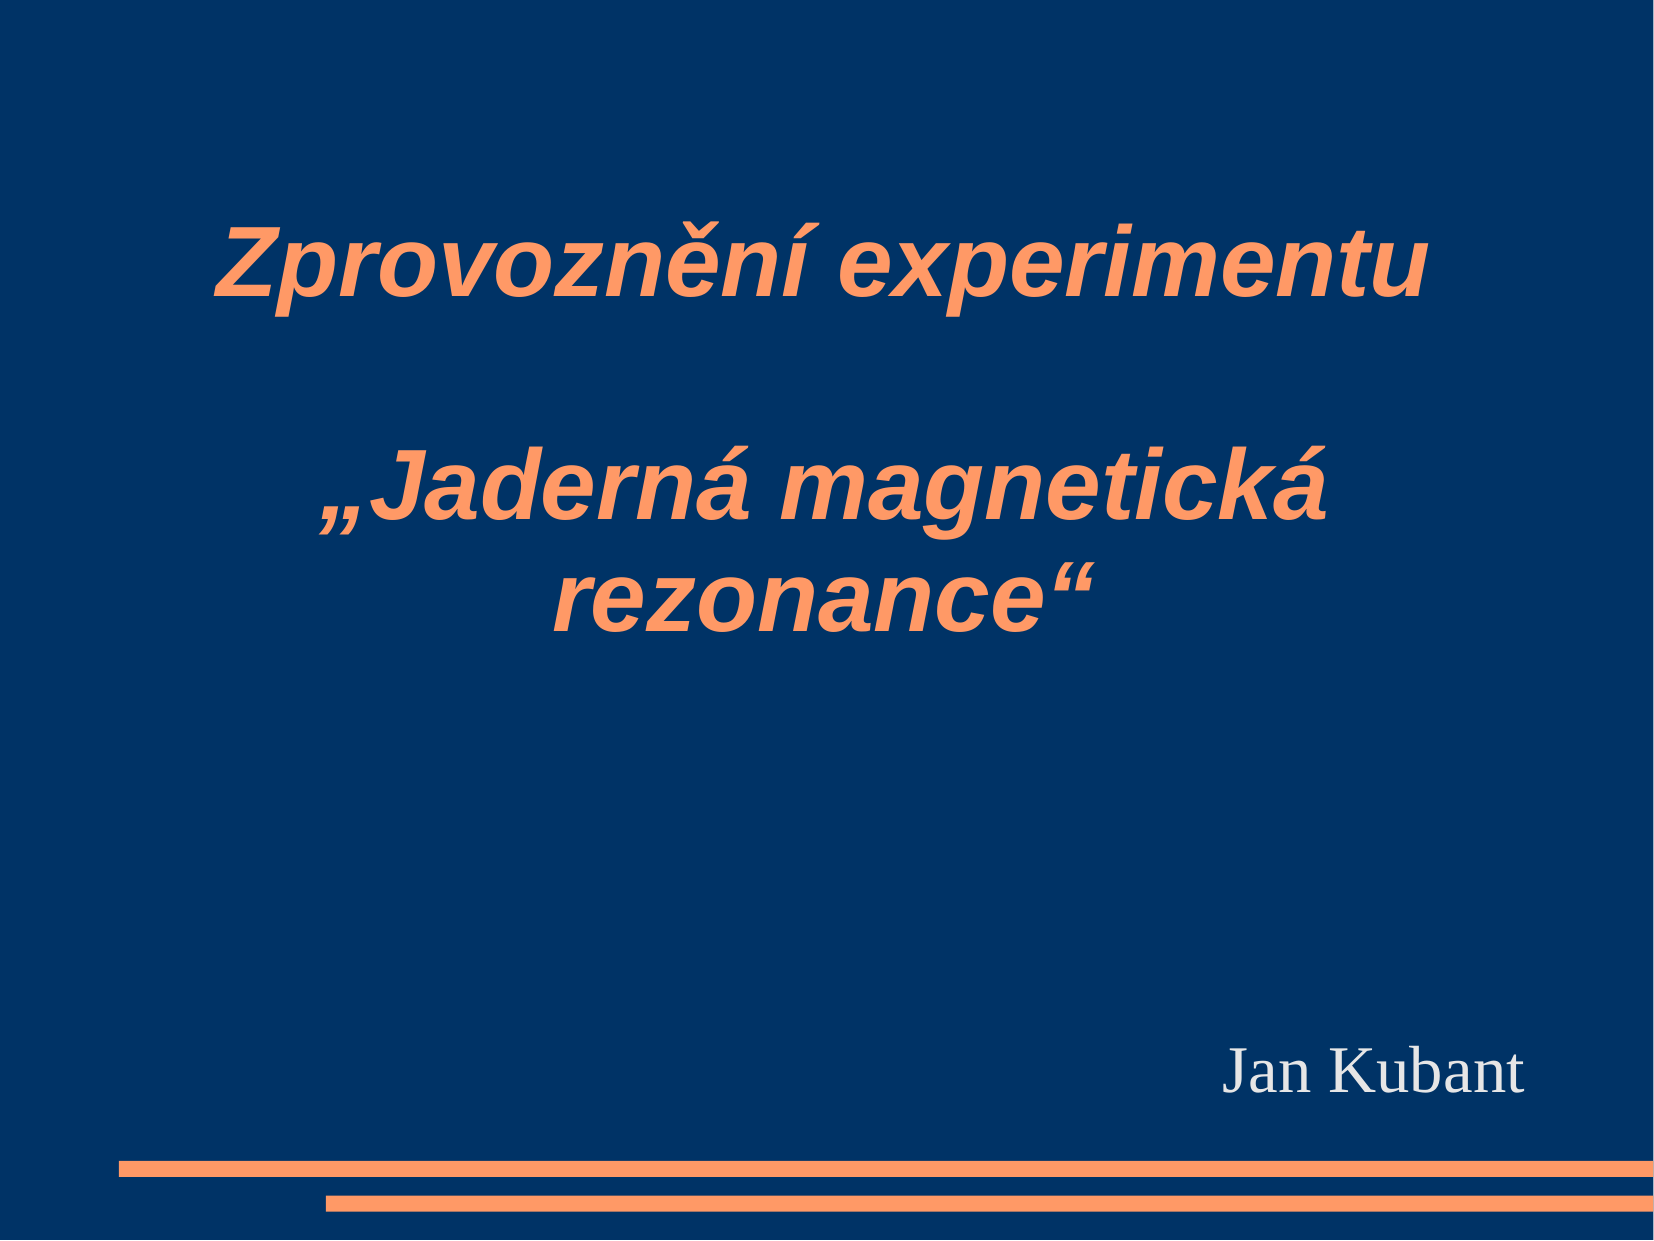

# Zprovoznění experimentu „Jaderná magnetická rezonance“
Jan Kubant